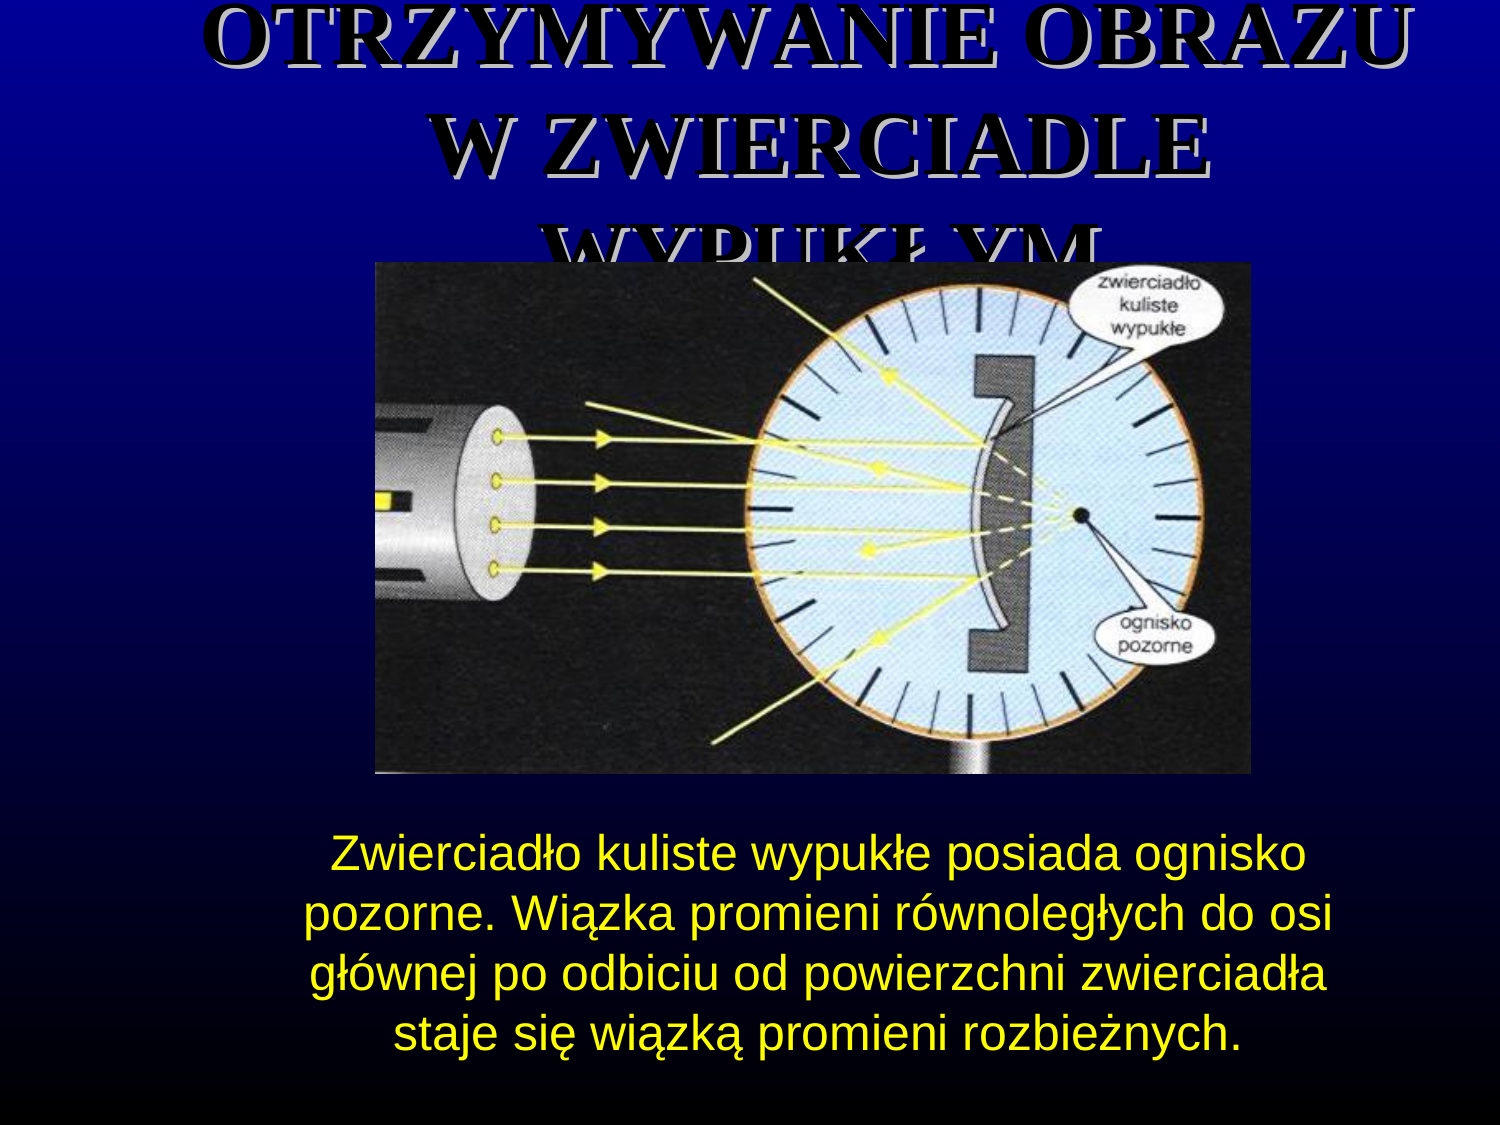

OTRZYMYWANIE OBRAZU
W ZWIERCIADLE WYPUKŁYM
Zwierciadło kuliste wypukłe posiada ognisko pozorne. Wiązka promieni równoległych do osi głównej po odbiciu od powierzchni zwierciadła staje się wiązką promieni rozbieżnych.